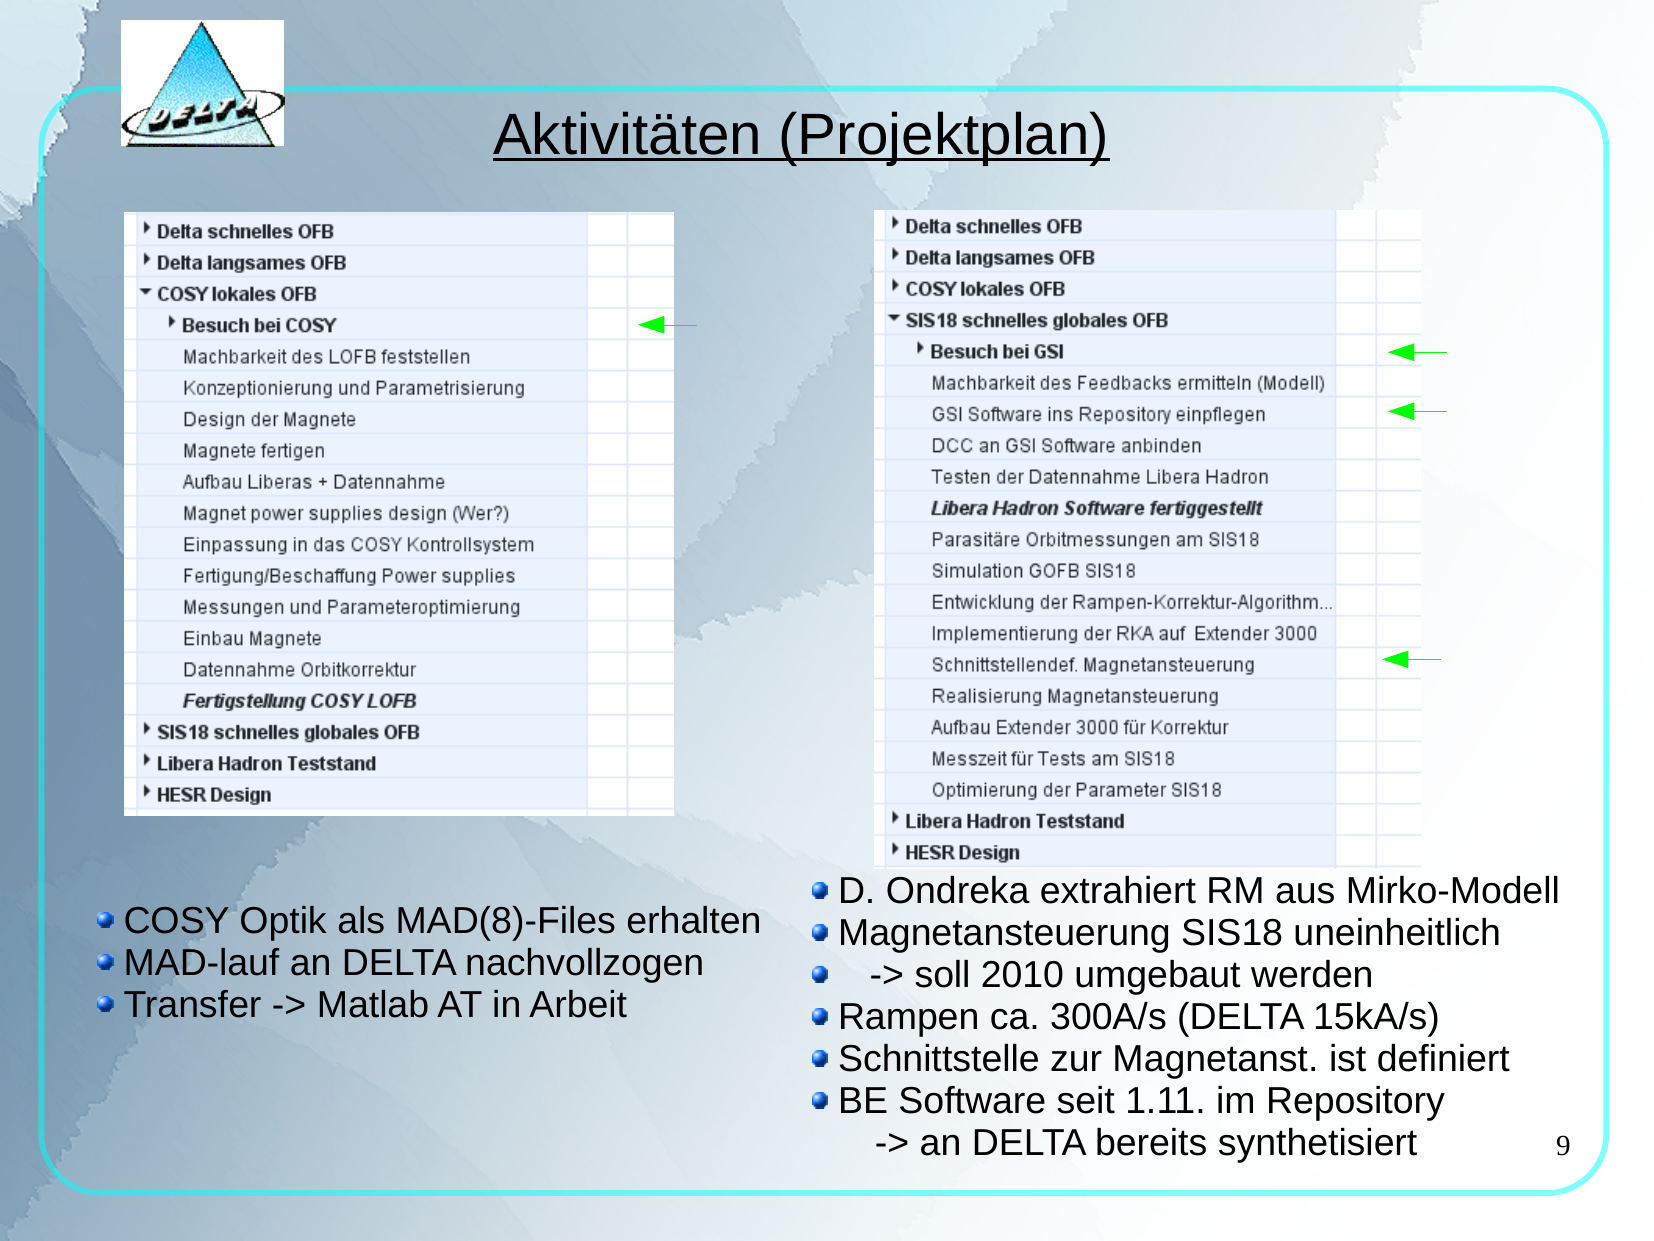

Aktivitäten (Projektplan)
 D. Ondreka extrahiert RM aus Mirko-Modell
 Magnetansteuerung SIS18 uneinheitlich
 -> soll 2010 umgebaut werden
 Rampen ca. 300A/s (DELTA 15kA/s)
 Schnittstelle zur Magnetanst. ist definiert
 BE Software seit 1.11. im Repository
 -> an DELTA bereits synthetisiert
 COSY Optik als MAD(8)-Files erhalten
 MAD-lauf an DELTA nachvollzogen
 Transfer -> Matlab AT in Arbeit
9